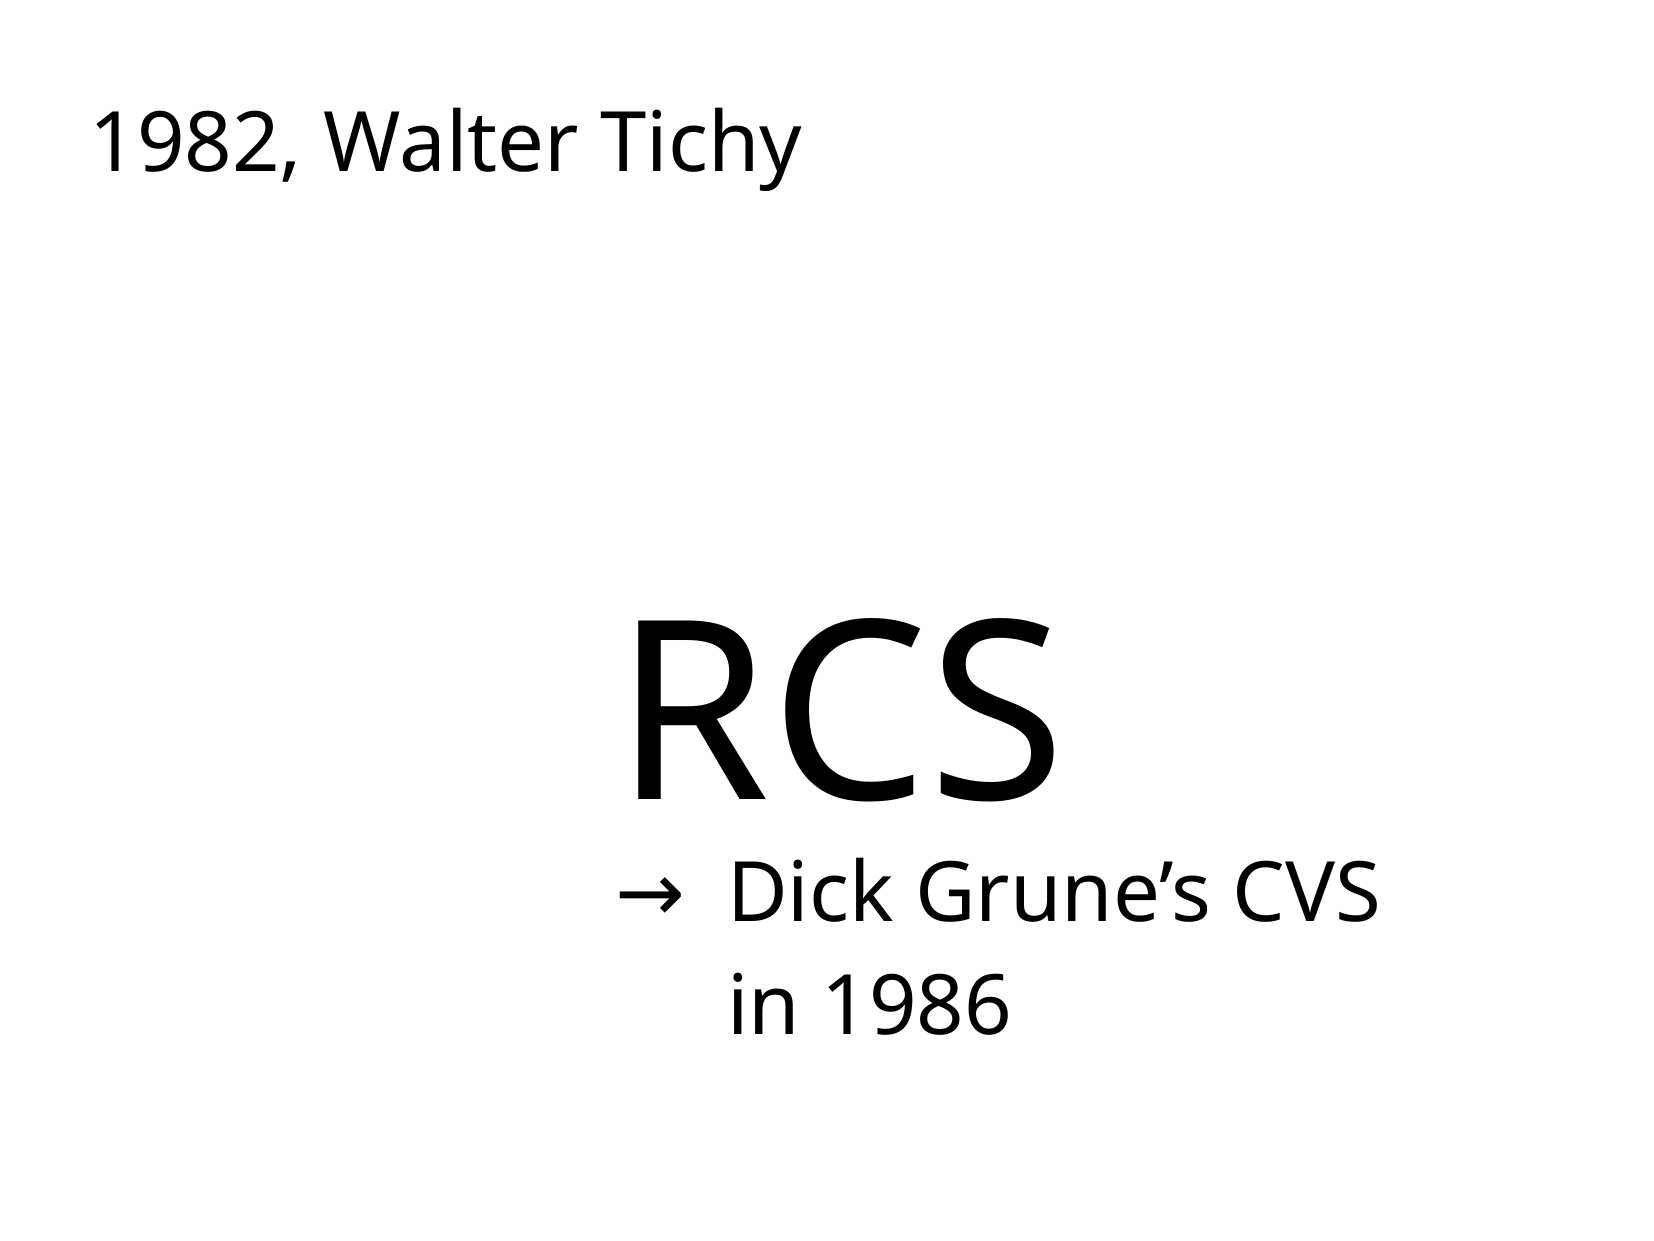

1982, Walter Tichy
RCS
 → 	Dick Grune’s CVS
		in 1986